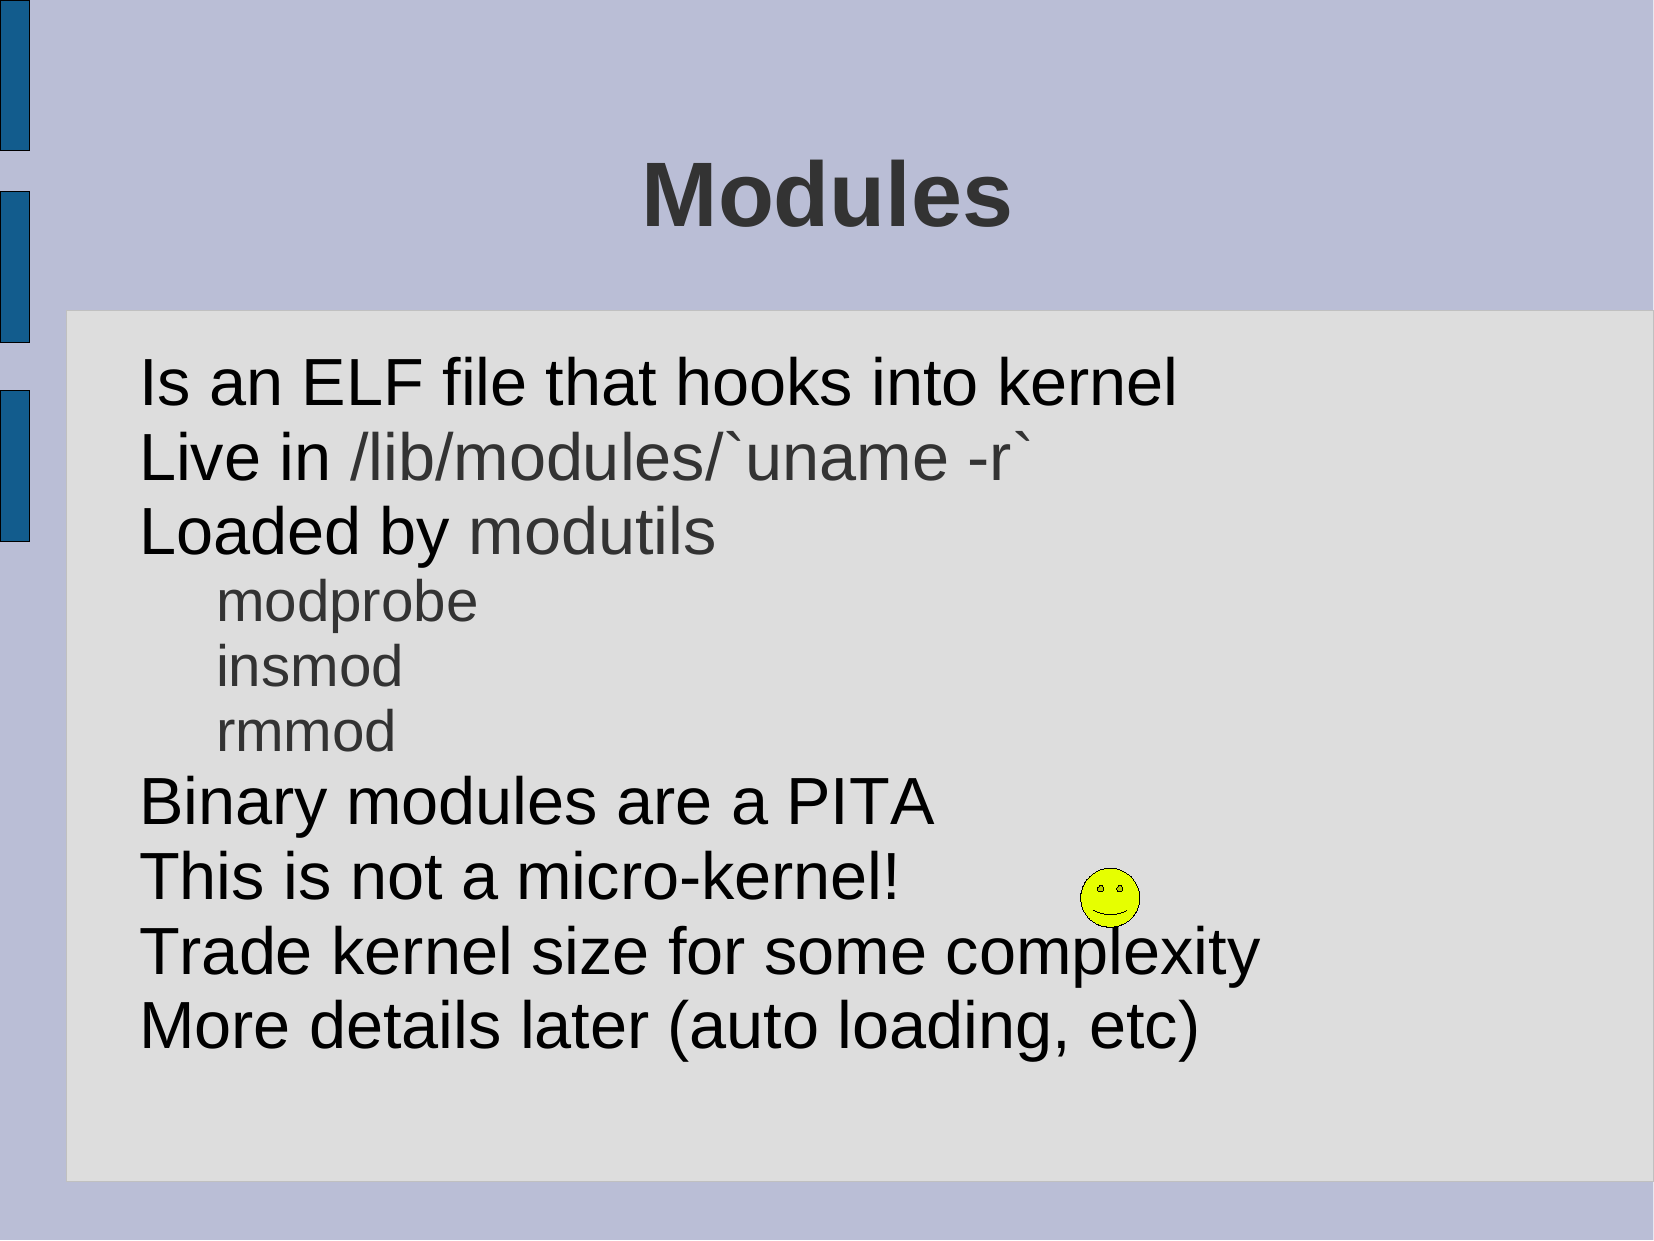

# Modules
Is an ELF file that hooks into kernel
Live in /lib/modules/`uname -r`
Loaded by modutils
modprobe
insmod
rmmod
Binary modules are a PITA
This is not a micro-kernel!
Trade kernel size for some complexity
More details later (auto loading, etc)